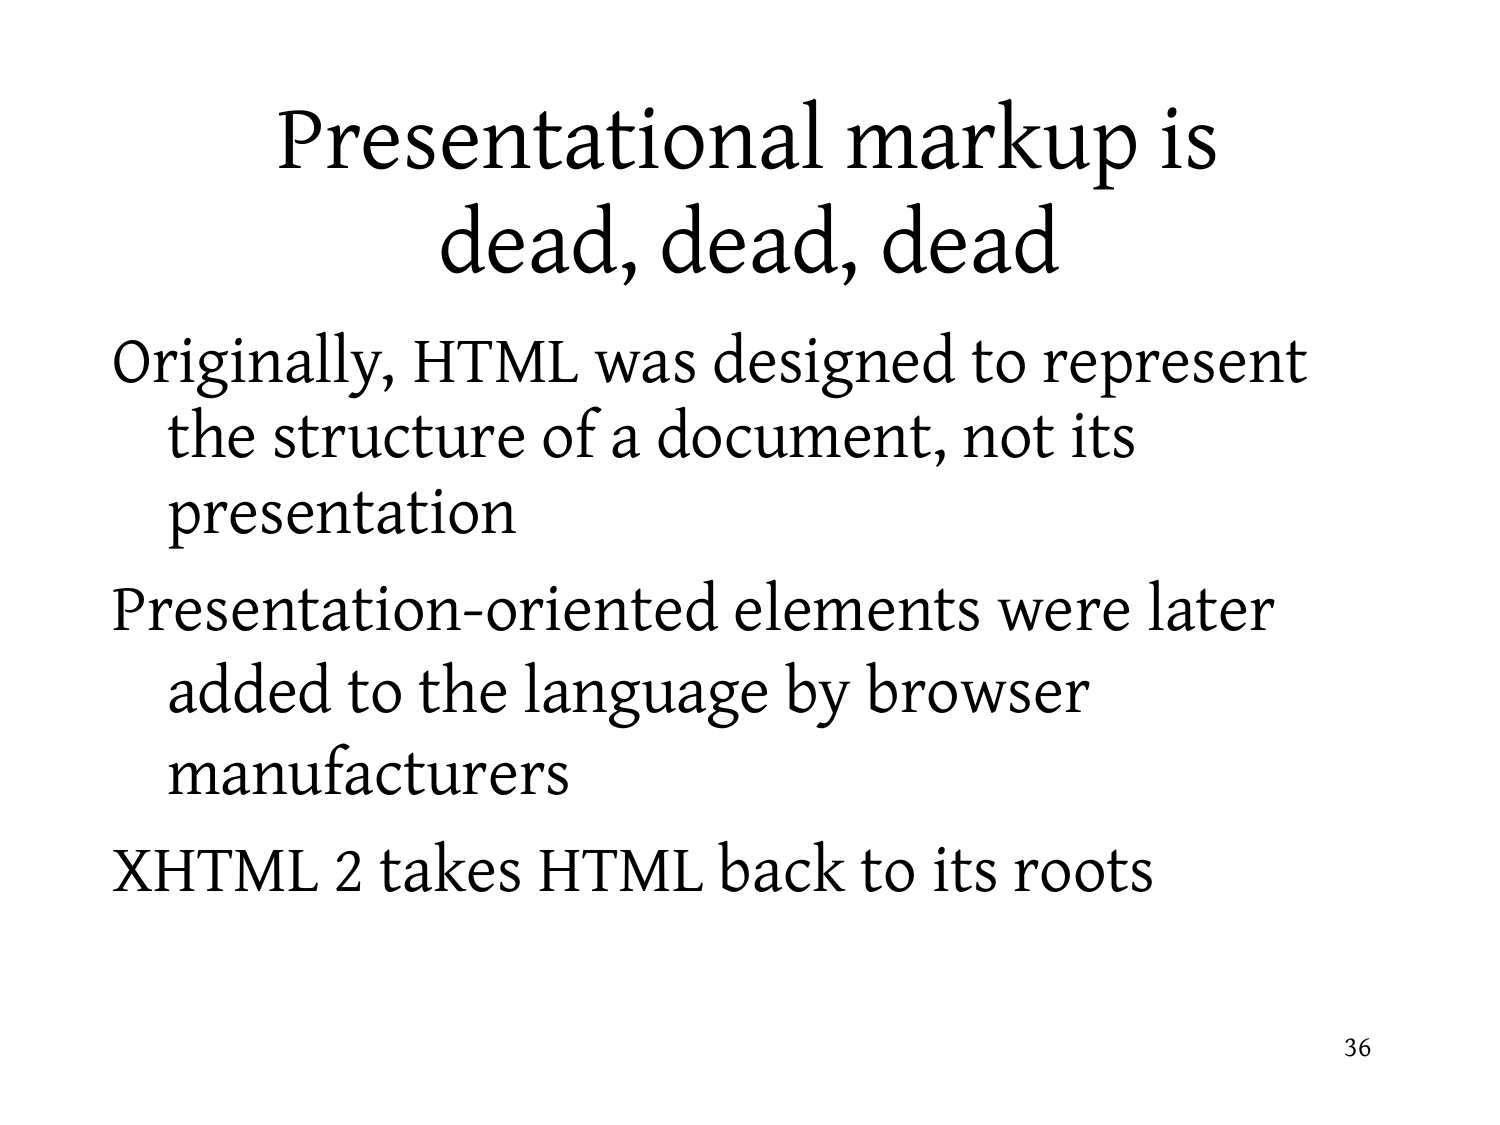

# Presentational markup is dead, dead, dead
Originally, HTML was designed to represent the structure of a document, not its presentation
Presentation-oriented elements were later added to the language by browser manufacturers
XHTML 2 takes HTML back to its roots